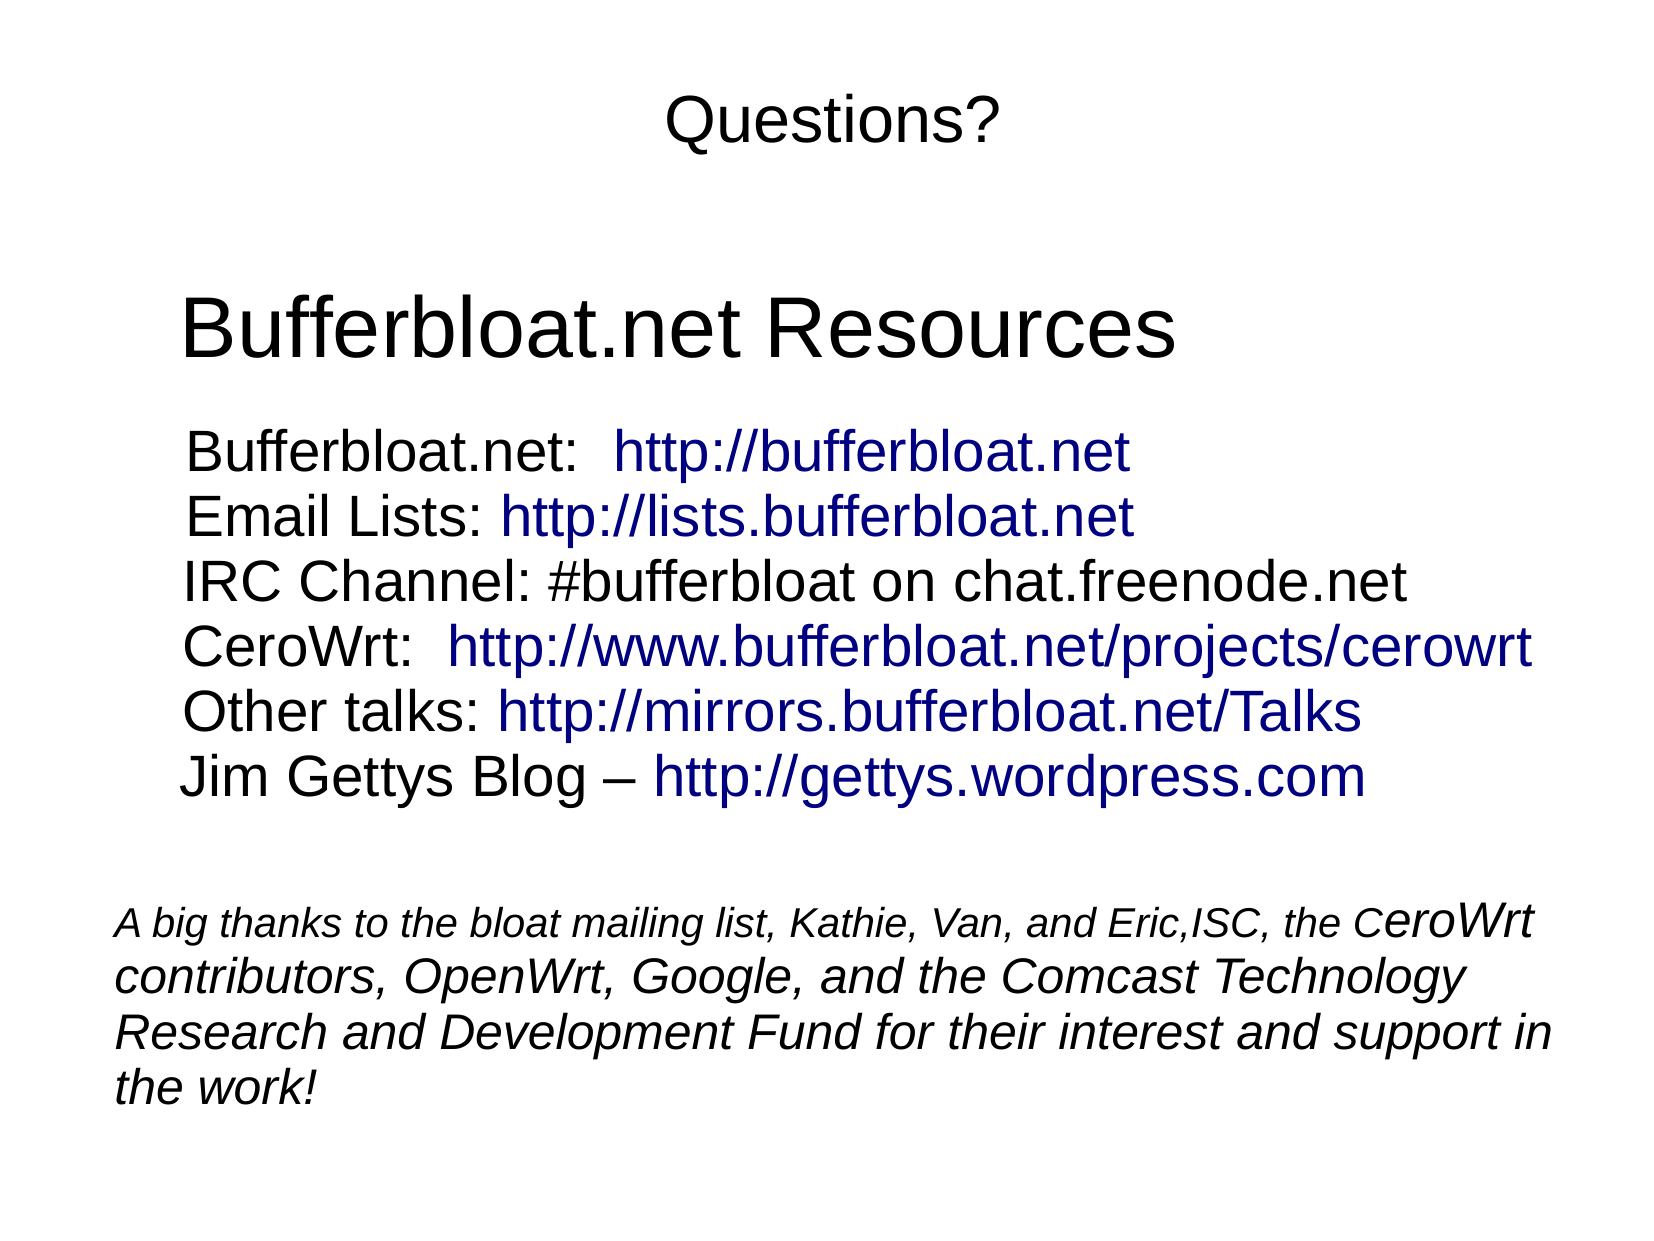

Questions?
# Bufferbloat.net Resources
Bufferbloat.net: http://bufferbloat.net
Email Lists: http://lists.bufferbloat.net
 IRC Channel: #bufferbloat on chat.freenode.net
 CeroWrt: http://www.bufferbloat.net/projects/cerowrt
 Other talks: http://mirrors.bufferbloat.net/Talks
 Jim Gettys Blog – http://gettys.wordpress.com
A big thanks to the bloat mailing list, Kathie, Van, and Eric,ISC, the CeroWrt contributors, OpenWrt, Google, and the Comcast Technology Research and Development Fund for their interest and support in the work!